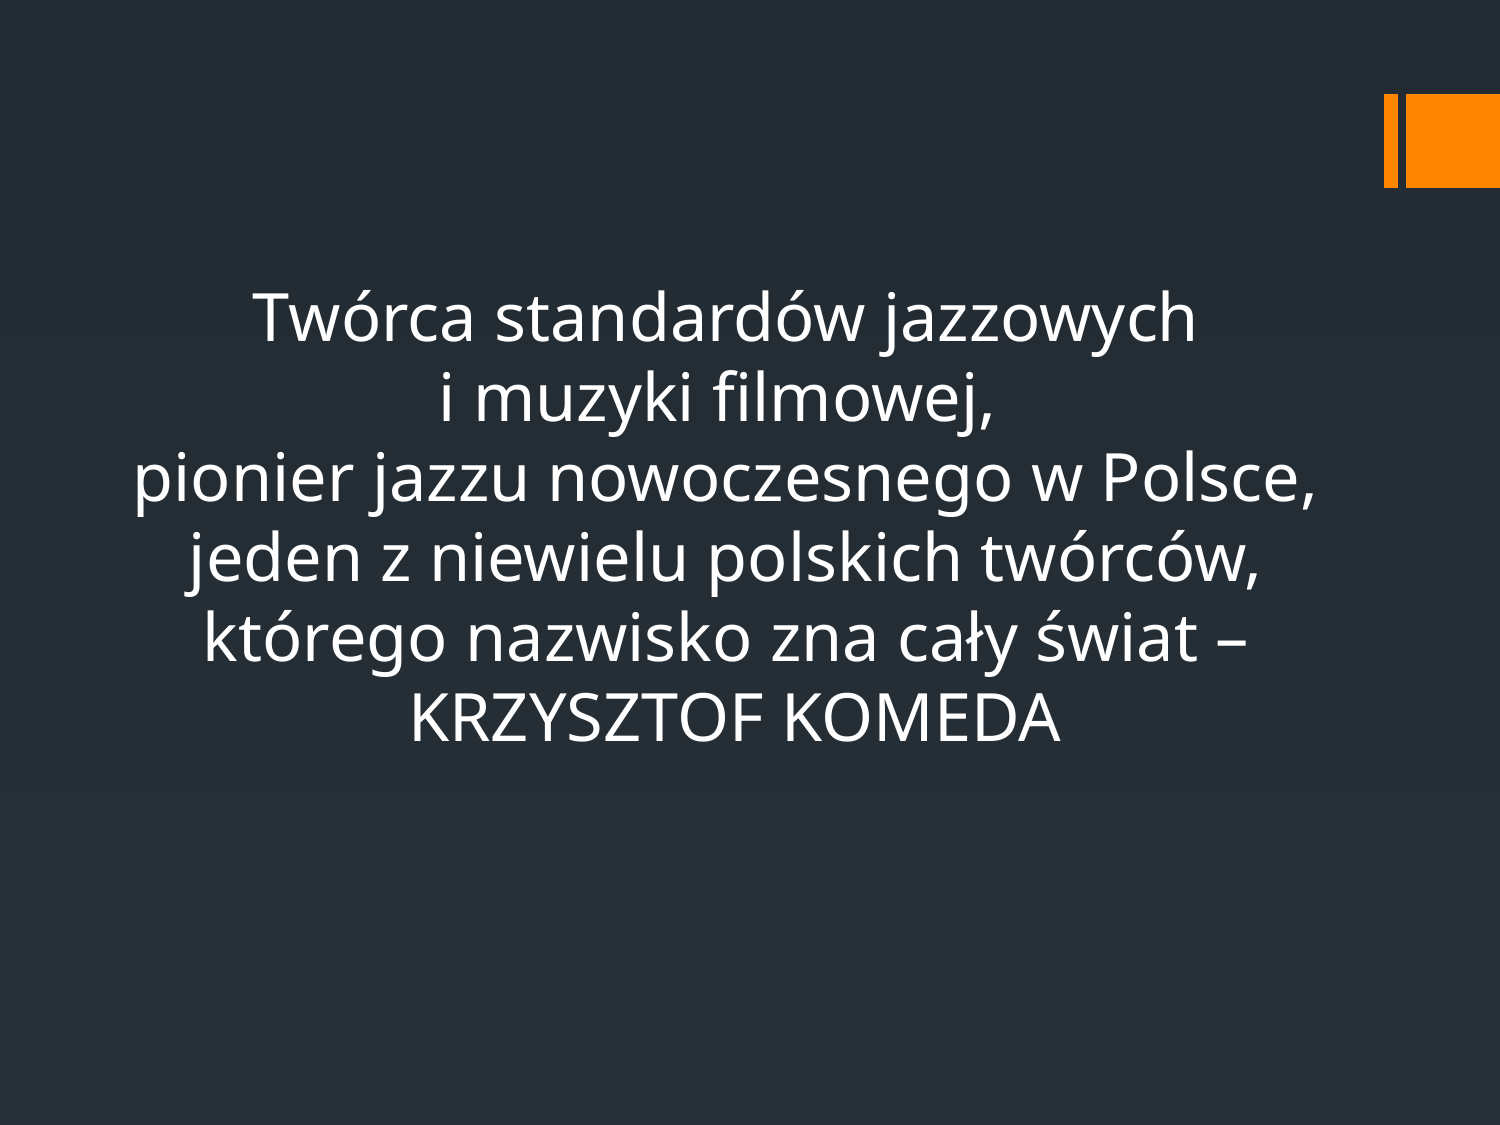

Twórca standardów jazzowych i muzyki filmowej,
pionier jazzu nowoczesnego w Polsce,
 jeden z niewielu polskich twórców,
którego nazwisko zna cały świat –
 KRZYSZTOF KOMEDA